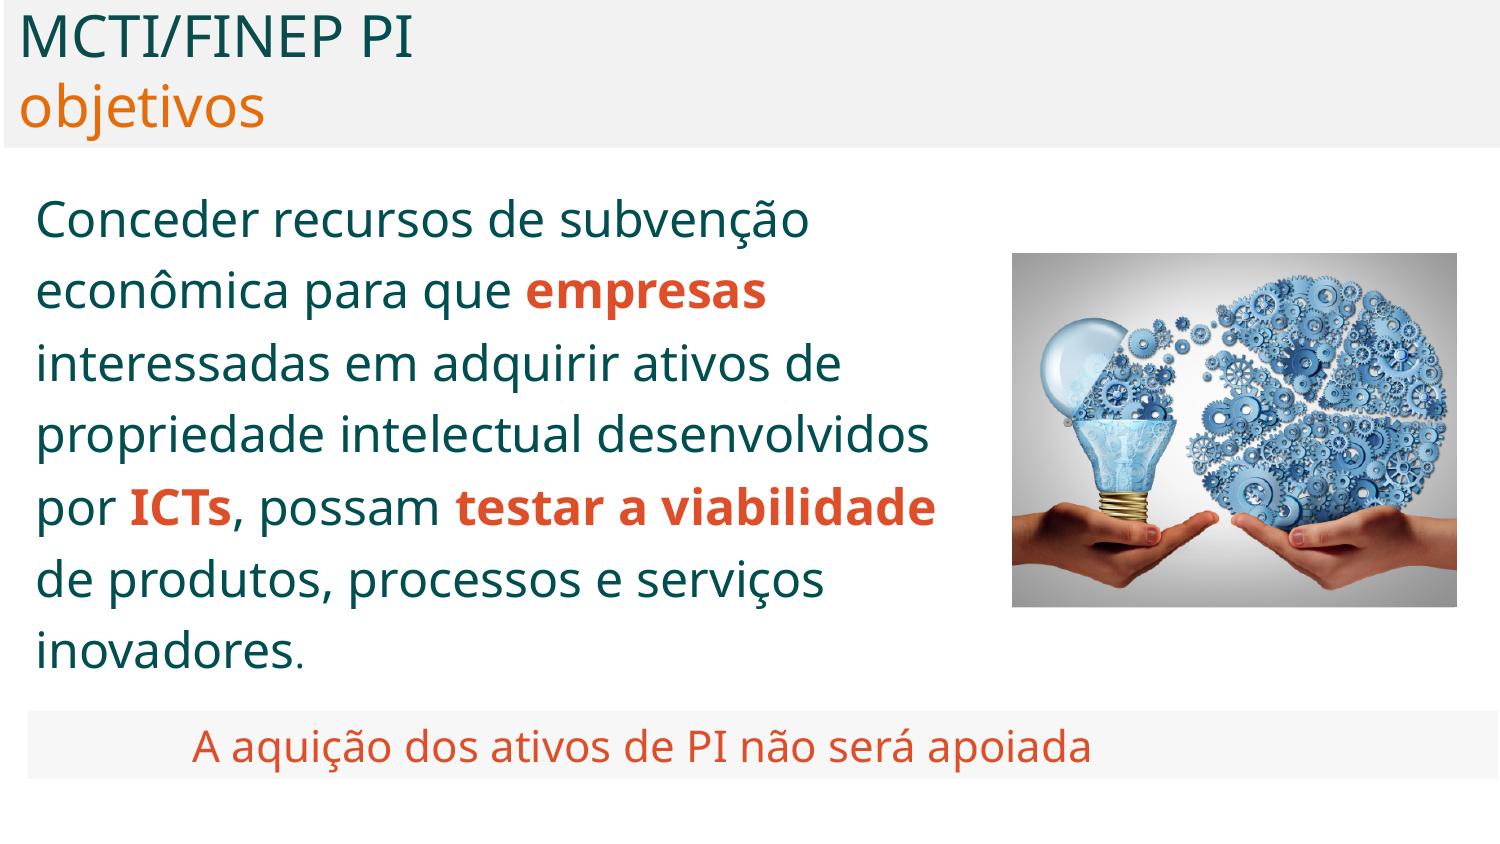

MCTI/FINEP PI
objetivos
Conceder recursos de subvenção econômica para que empresas interessadas em adquirir ativos de propriedade intelectual desenvolvidos por ICTs, possam testar a viabilidade de produtos, processos e serviços inovadores.
A aquição dos ativos de PI não será apoiada